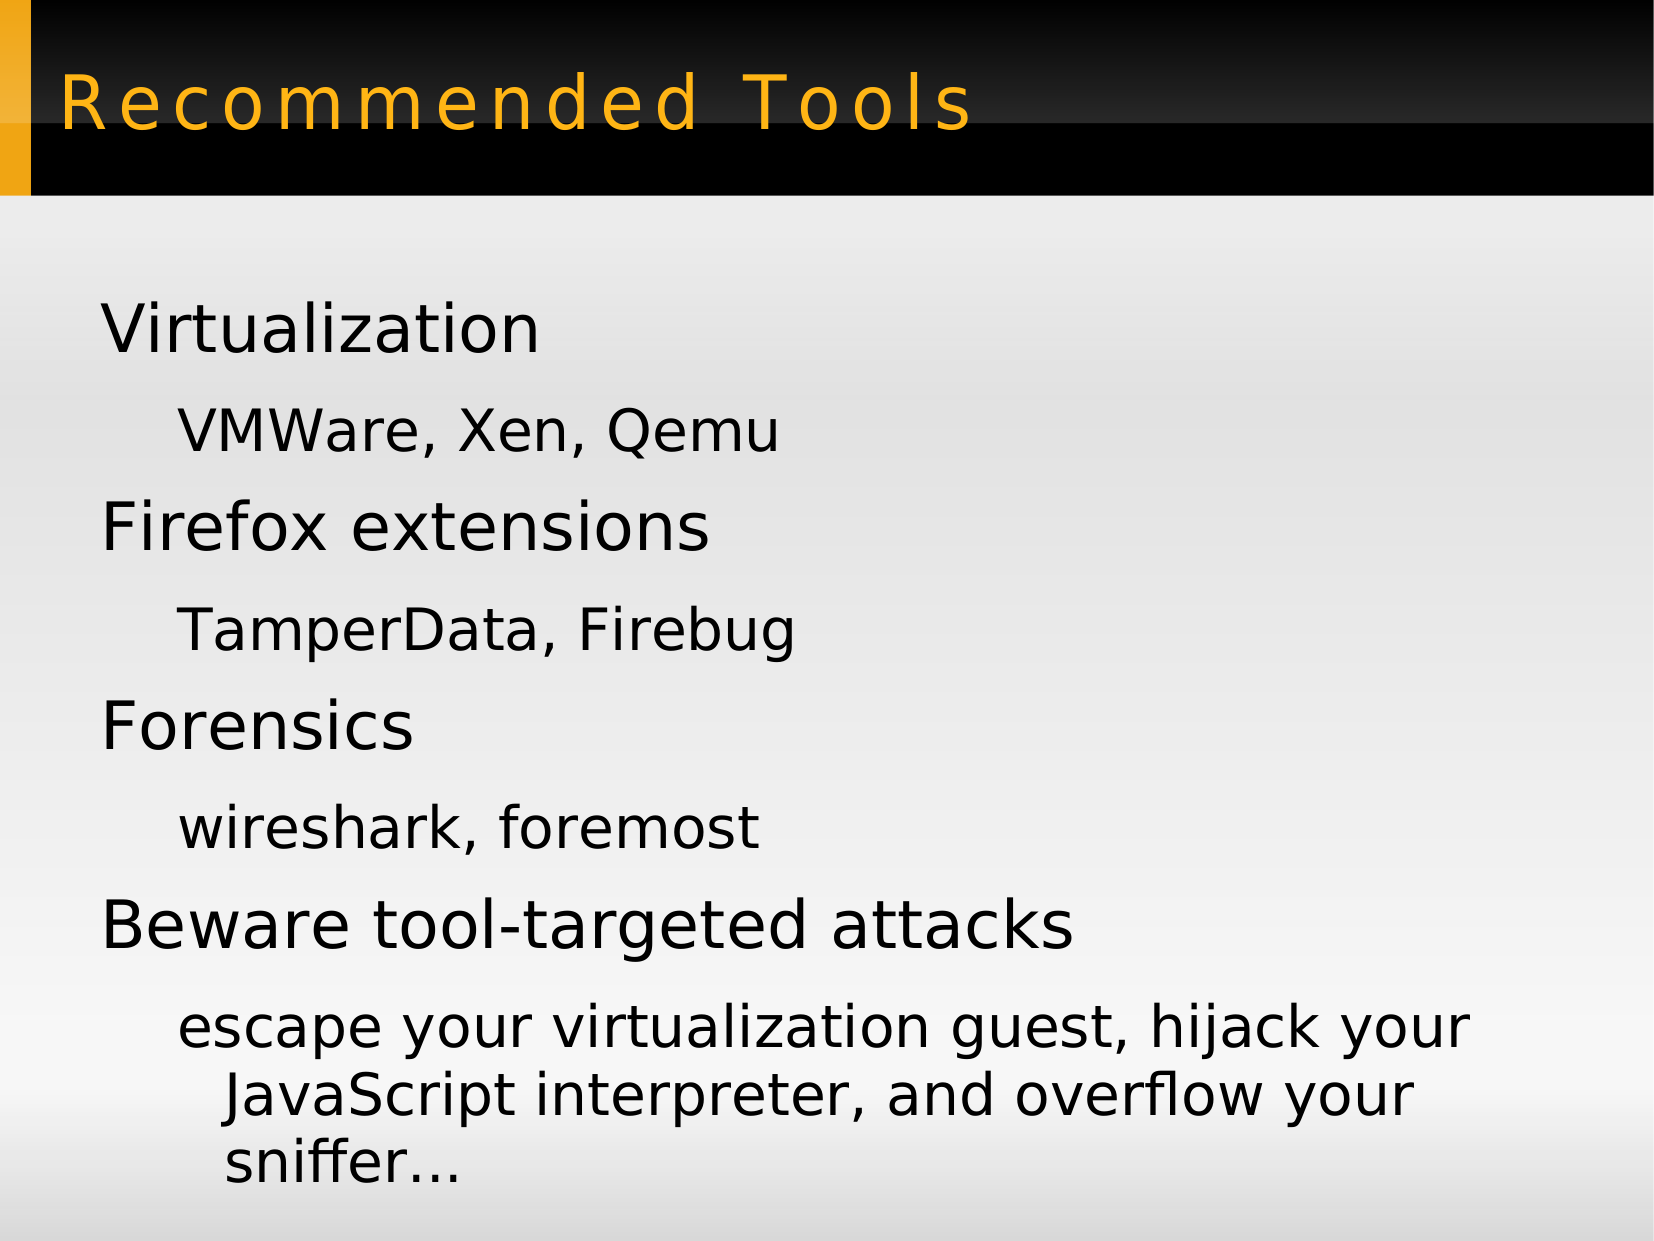

# Recommended Tools
Virtualization
VMWare, Xen, Qemu
Firefox extensions
TamperData, Firebug
Forensics
wireshark, foremost
Beware tool-targeted attacks
escape your virtualization guest, hijack your JavaScript interpreter, and overflow your sniffer...